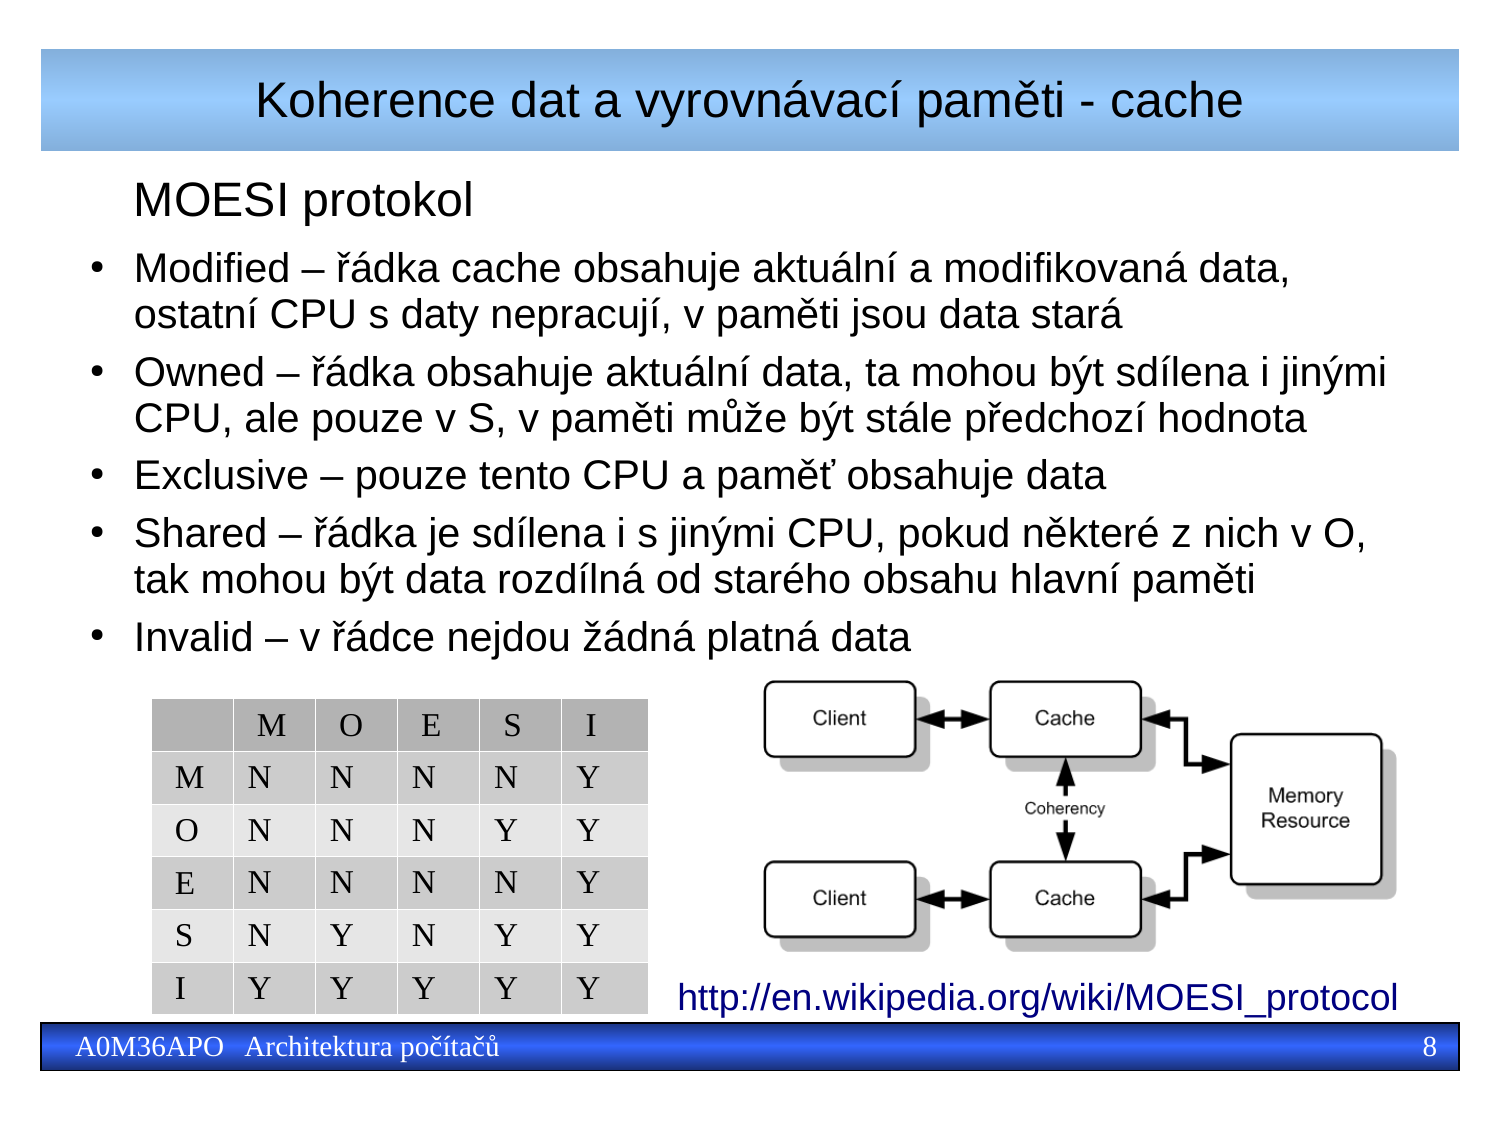

# Koherence dat a vyrovnávací paměti - cache
MOESI protokol
Modified – řádka cache obsahuje aktuální a modifikovaná data, ostatní CPU s daty nepracují, v paměti jsou data stará
Owned – řádka obsahuje aktuální data, ta mohou být sdílena i jinými CPU, ale pouze v S, v paměti může být stále předchozí hodnota
Exclusive – pouze tento CPU a paměť obsahuje data
Shared – řádka je sdílena i s jinými CPU, pokud některé z nich v O, tak mohou být data rozdílná od starého obsahu hlavní paměti
Invalid – v řádce nejdou žádná platná data
| | M | O | E | S | I |
| --- | --- | --- | --- | --- | --- |
| M | N | N | N | N | Y |
| O | N | N | N | Y | Y |
| E | N | N | N | N | Y |
| S | N | Y | N | Y | Y |
| I | Y | Y | Y | Y | Y |
http://en.wikipedia.org/wiki/MOESI_protocol
A0M36APO Architektura počítačů
8